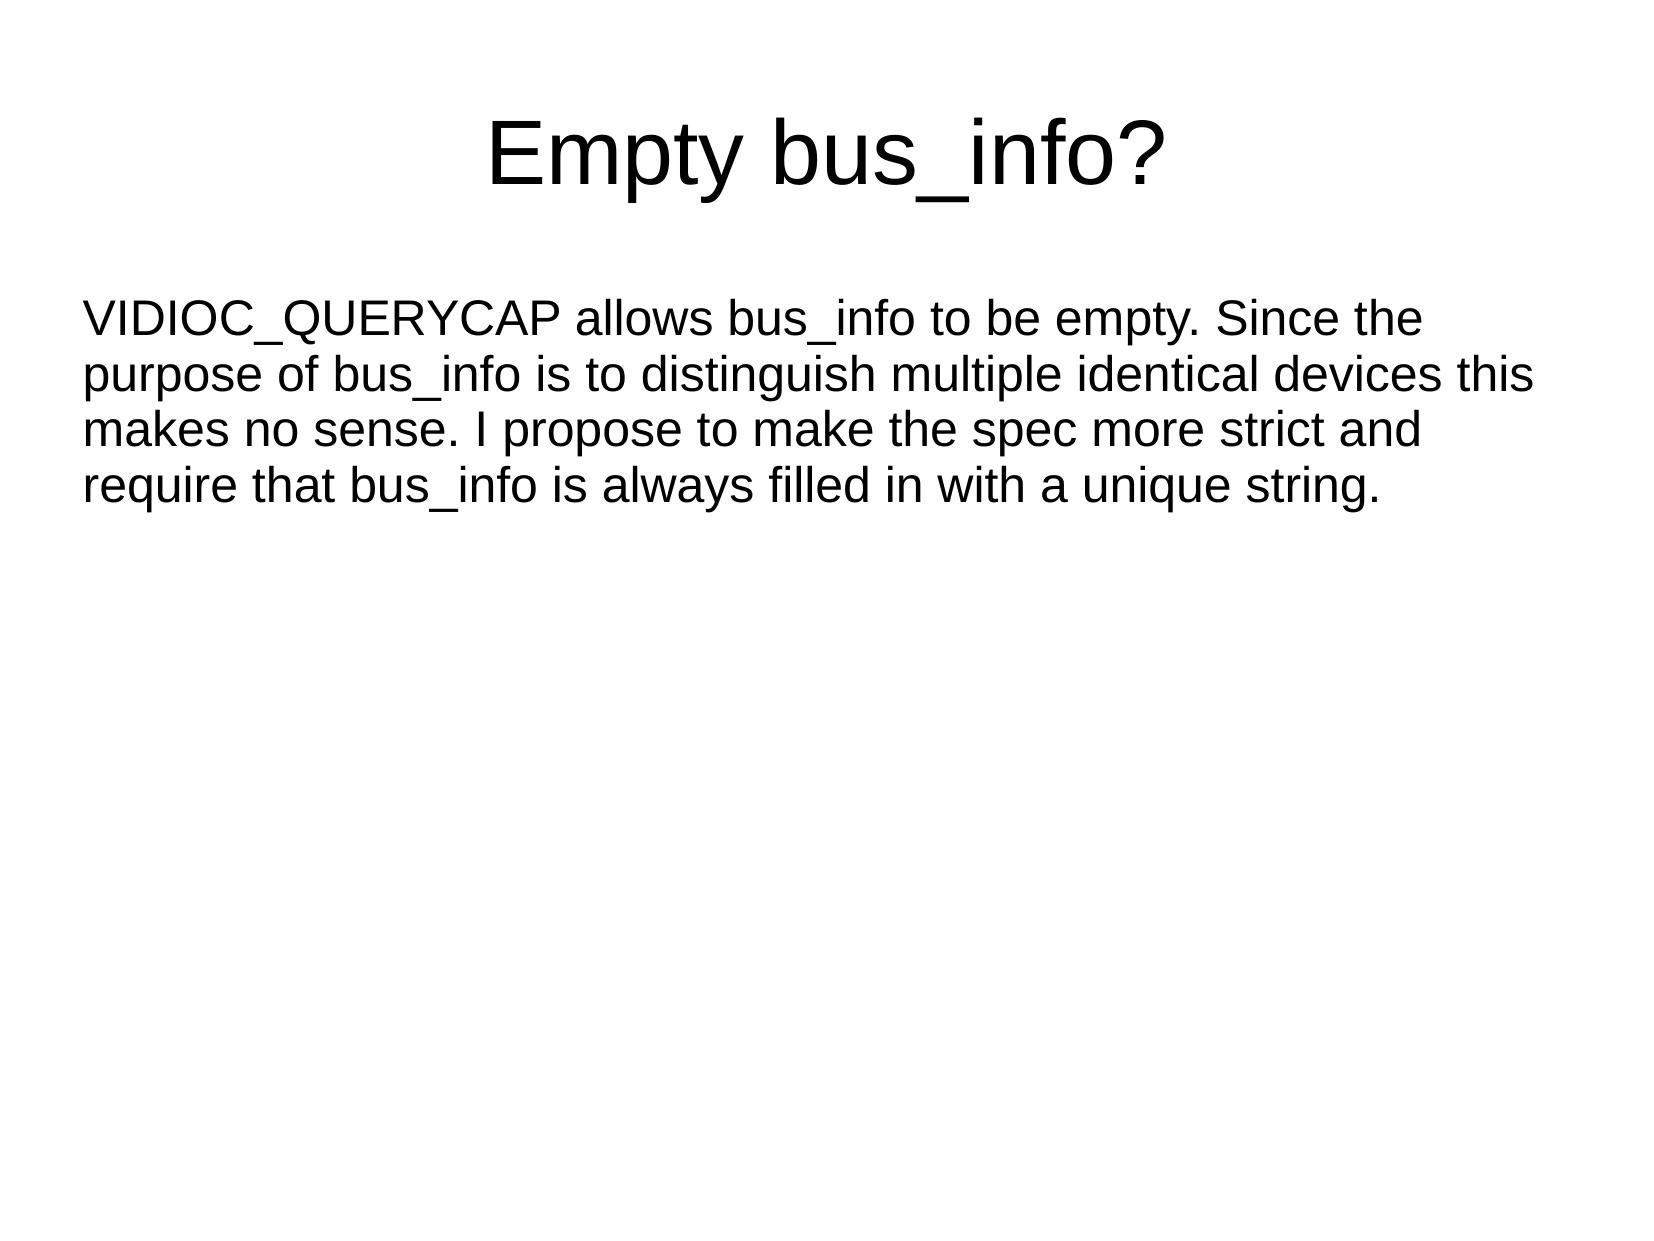

# Empty bus_info?
VIDIOC_QUERYCAP allows bus_info to be empty. Since the purpose of bus_info is to distinguish multiple identical devices this makes no sense. I propose to make the spec more strict and require that bus_info is always filled in with a unique string.